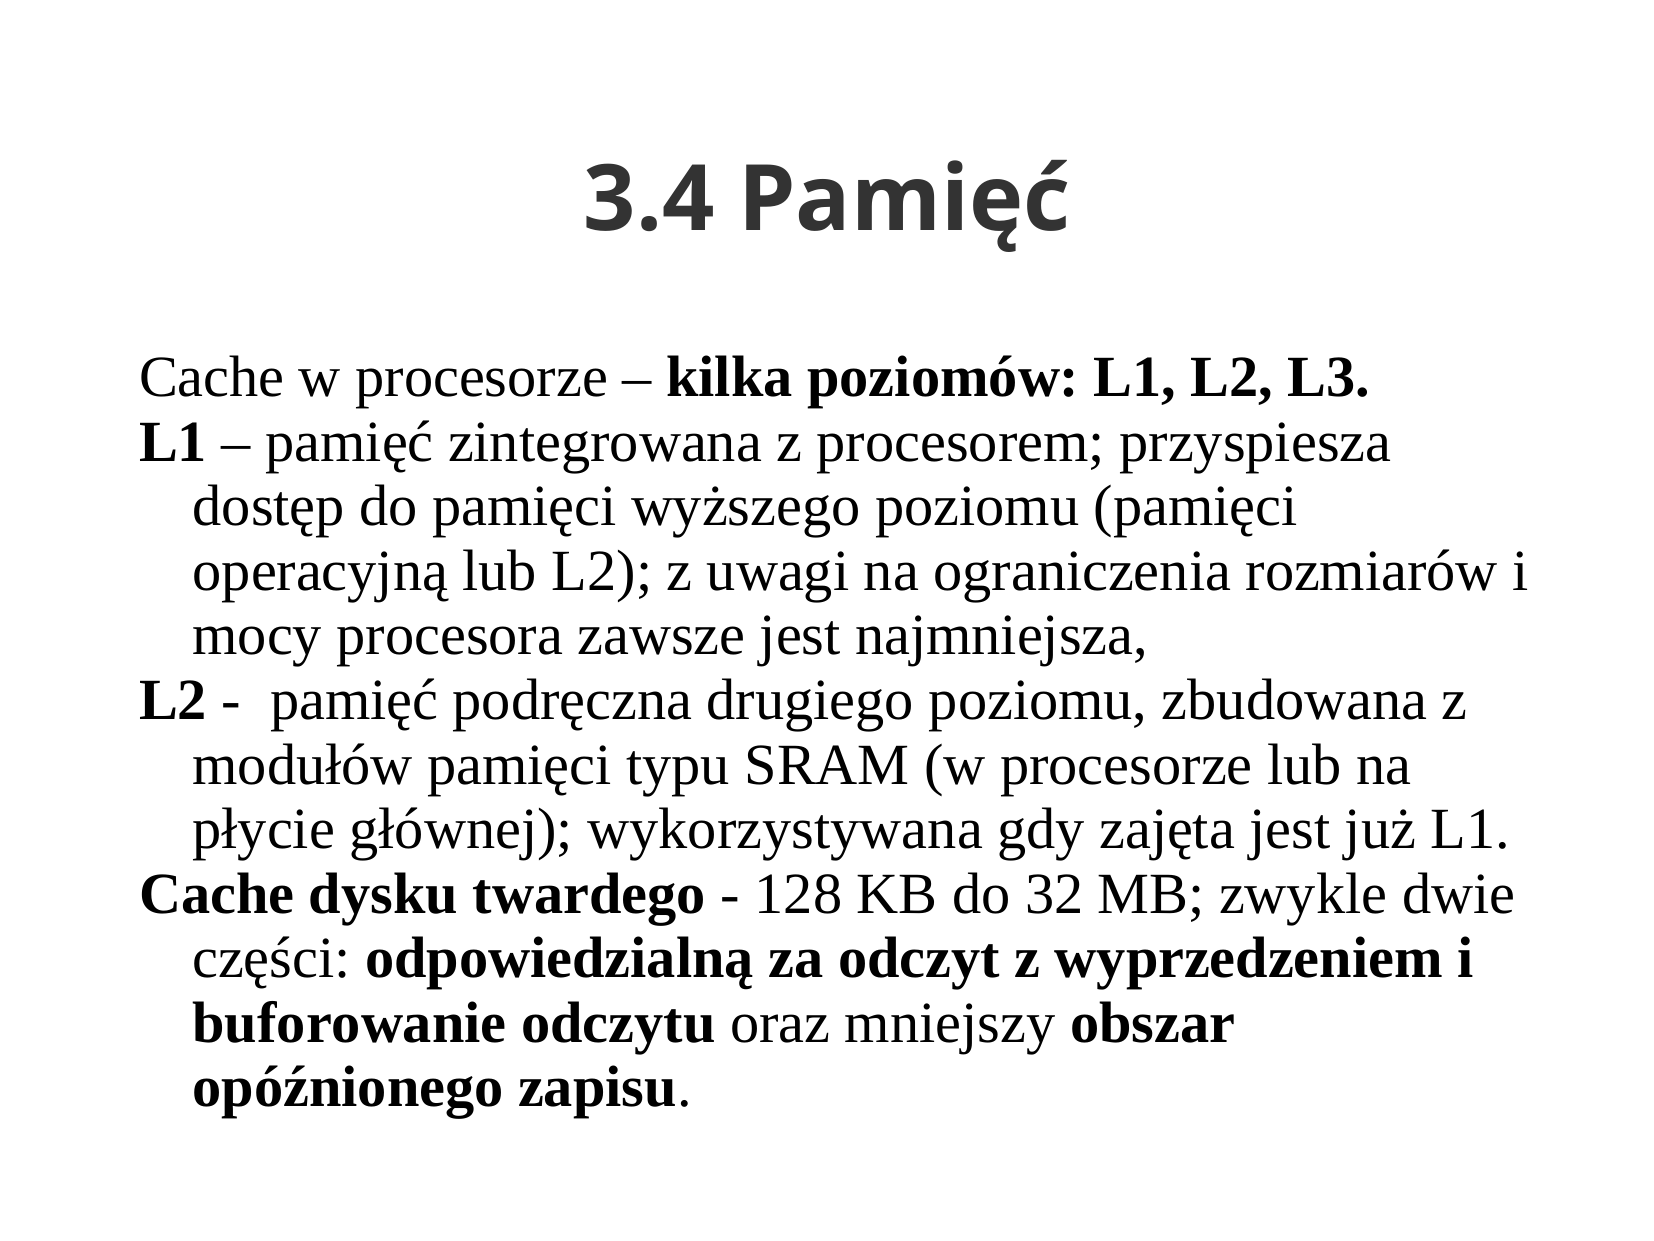

# 3.4 Pamięć
Cache w procesorze – kilka poziomów: L1, L2, L3.
L1 – pamięć zintegrowana z procesorem; przyspiesza dostęp do pamięci wyższego poziomu (pamięci operacyjną lub L2); z uwagi na ograniczenia rozmiarów i mocy procesora zawsze jest najmniejsza,
L2 - pamięć podręczna drugiego poziomu, zbudowana z modułów pamięci typu SRAM (w procesorze lub na płycie głównej); wykorzystywana gdy zajęta jest już L1.
Cache dysku twardego - 128 KB do 32 MB; zwykle dwie części: odpowiedzialną za odczyt z wyprzedzeniem i buforowanie odczytu oraz mniejszy obszar opóźnionego zapisu.